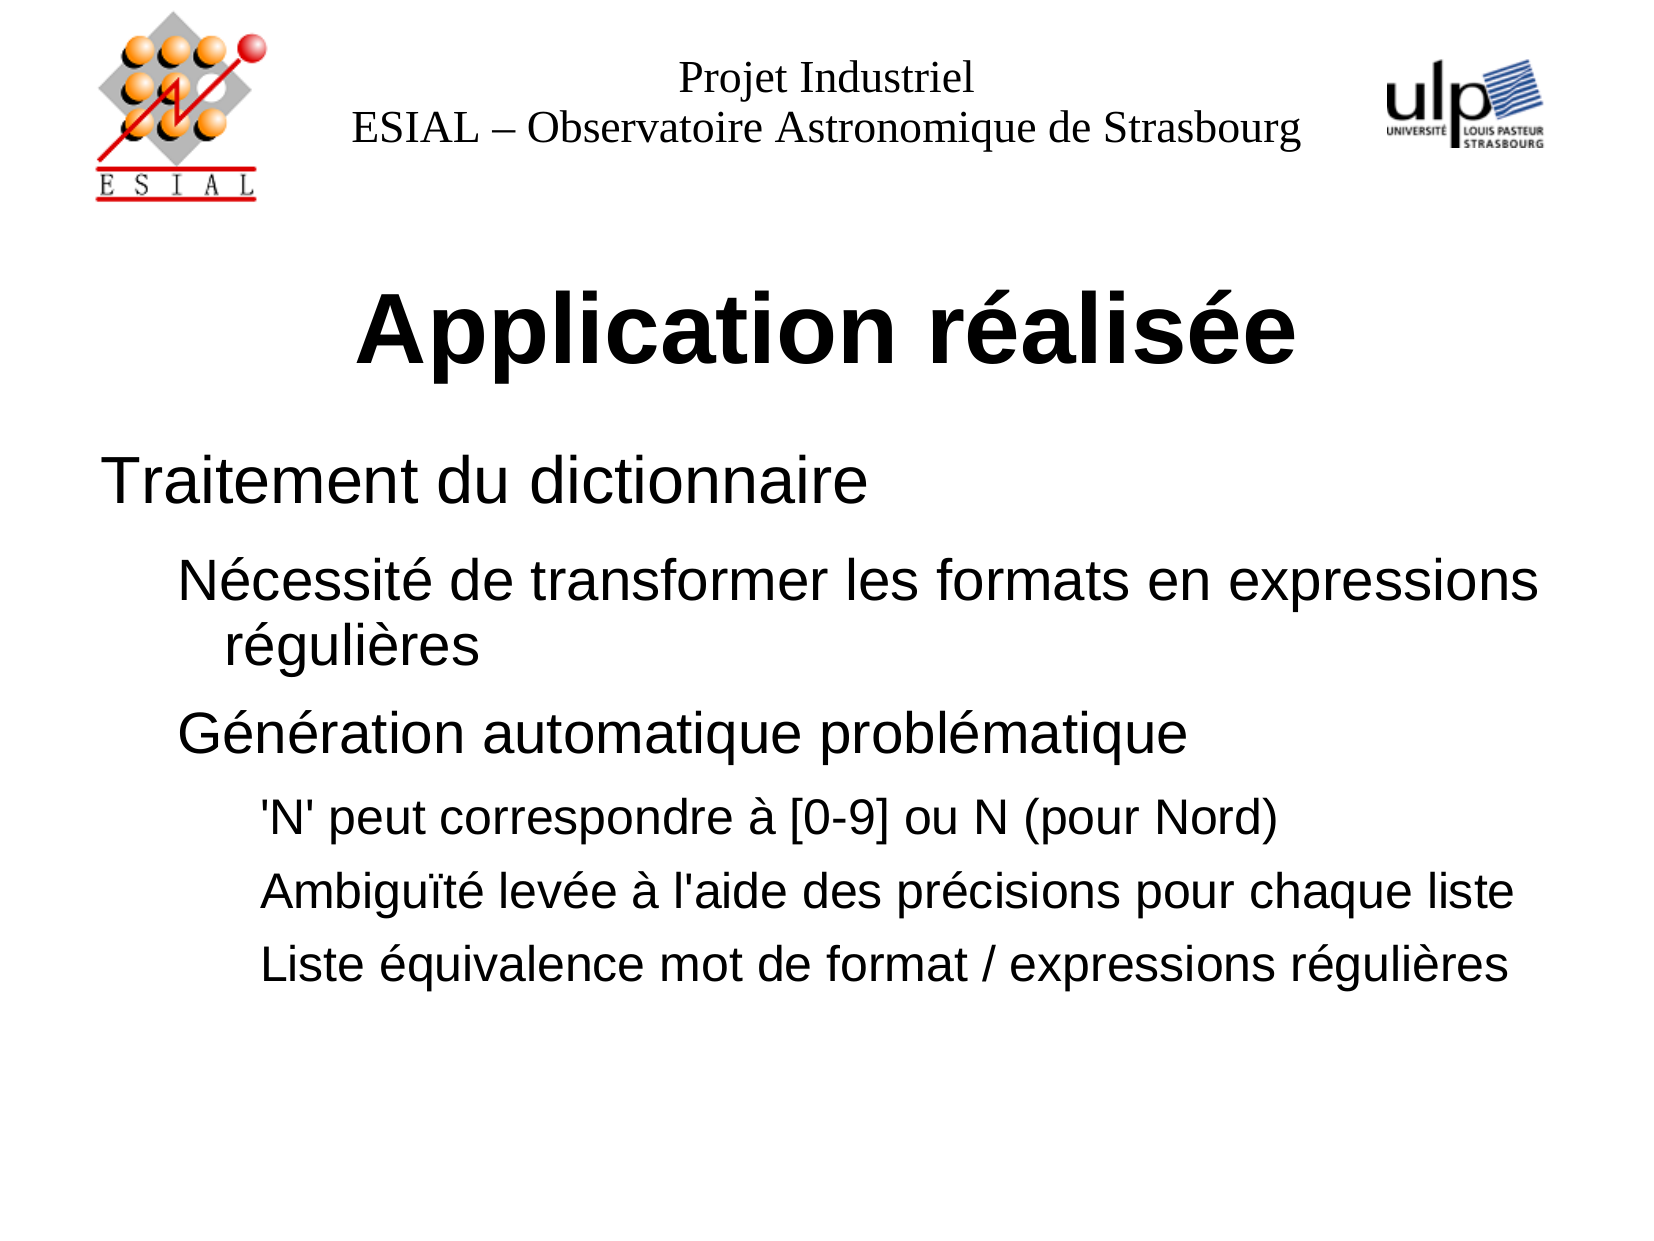

# Projet Industriel ESIAL – Observatoire Astronomique de Strasbourg
Application réalisée
Traitement du dictionnaire
Nécessité de transformer les formats en expressions régulières
Génération automatique problématique
'N' peut correspondre à [0-9] ou N (pour Nord)
Ambiguïté levée à l'aide des précisions pour chaque liste
Liste équivalence mot de format / expressions régulières